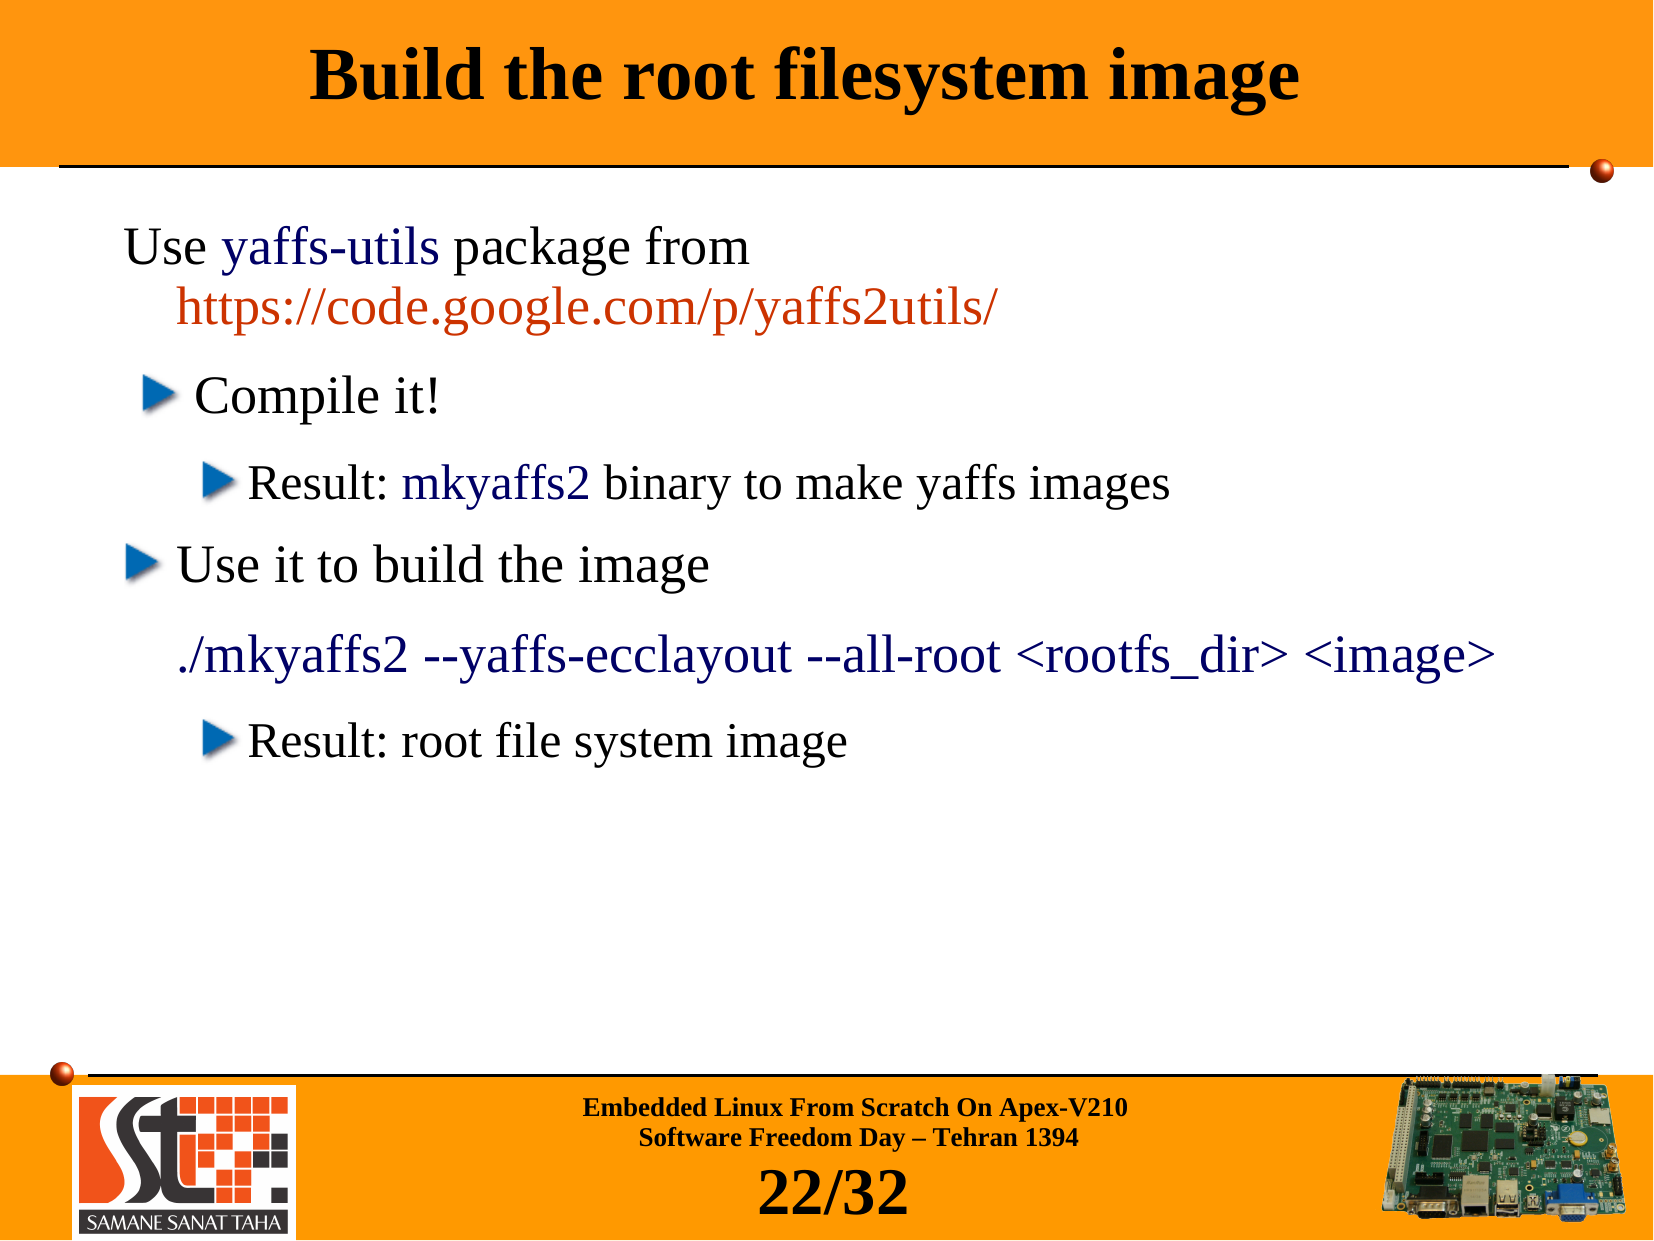

# Build the root filesystem image
Use yaffs-utils package from https://code.google.com/p/yaffs2utils/
Compile it!
Result: mkyaffs2 binary to make yaffs images
Use it to build the image
./mkyaffs2 --yaffs-ecclayout --all-root <rootfs_dir> <image>
Result: root file system image